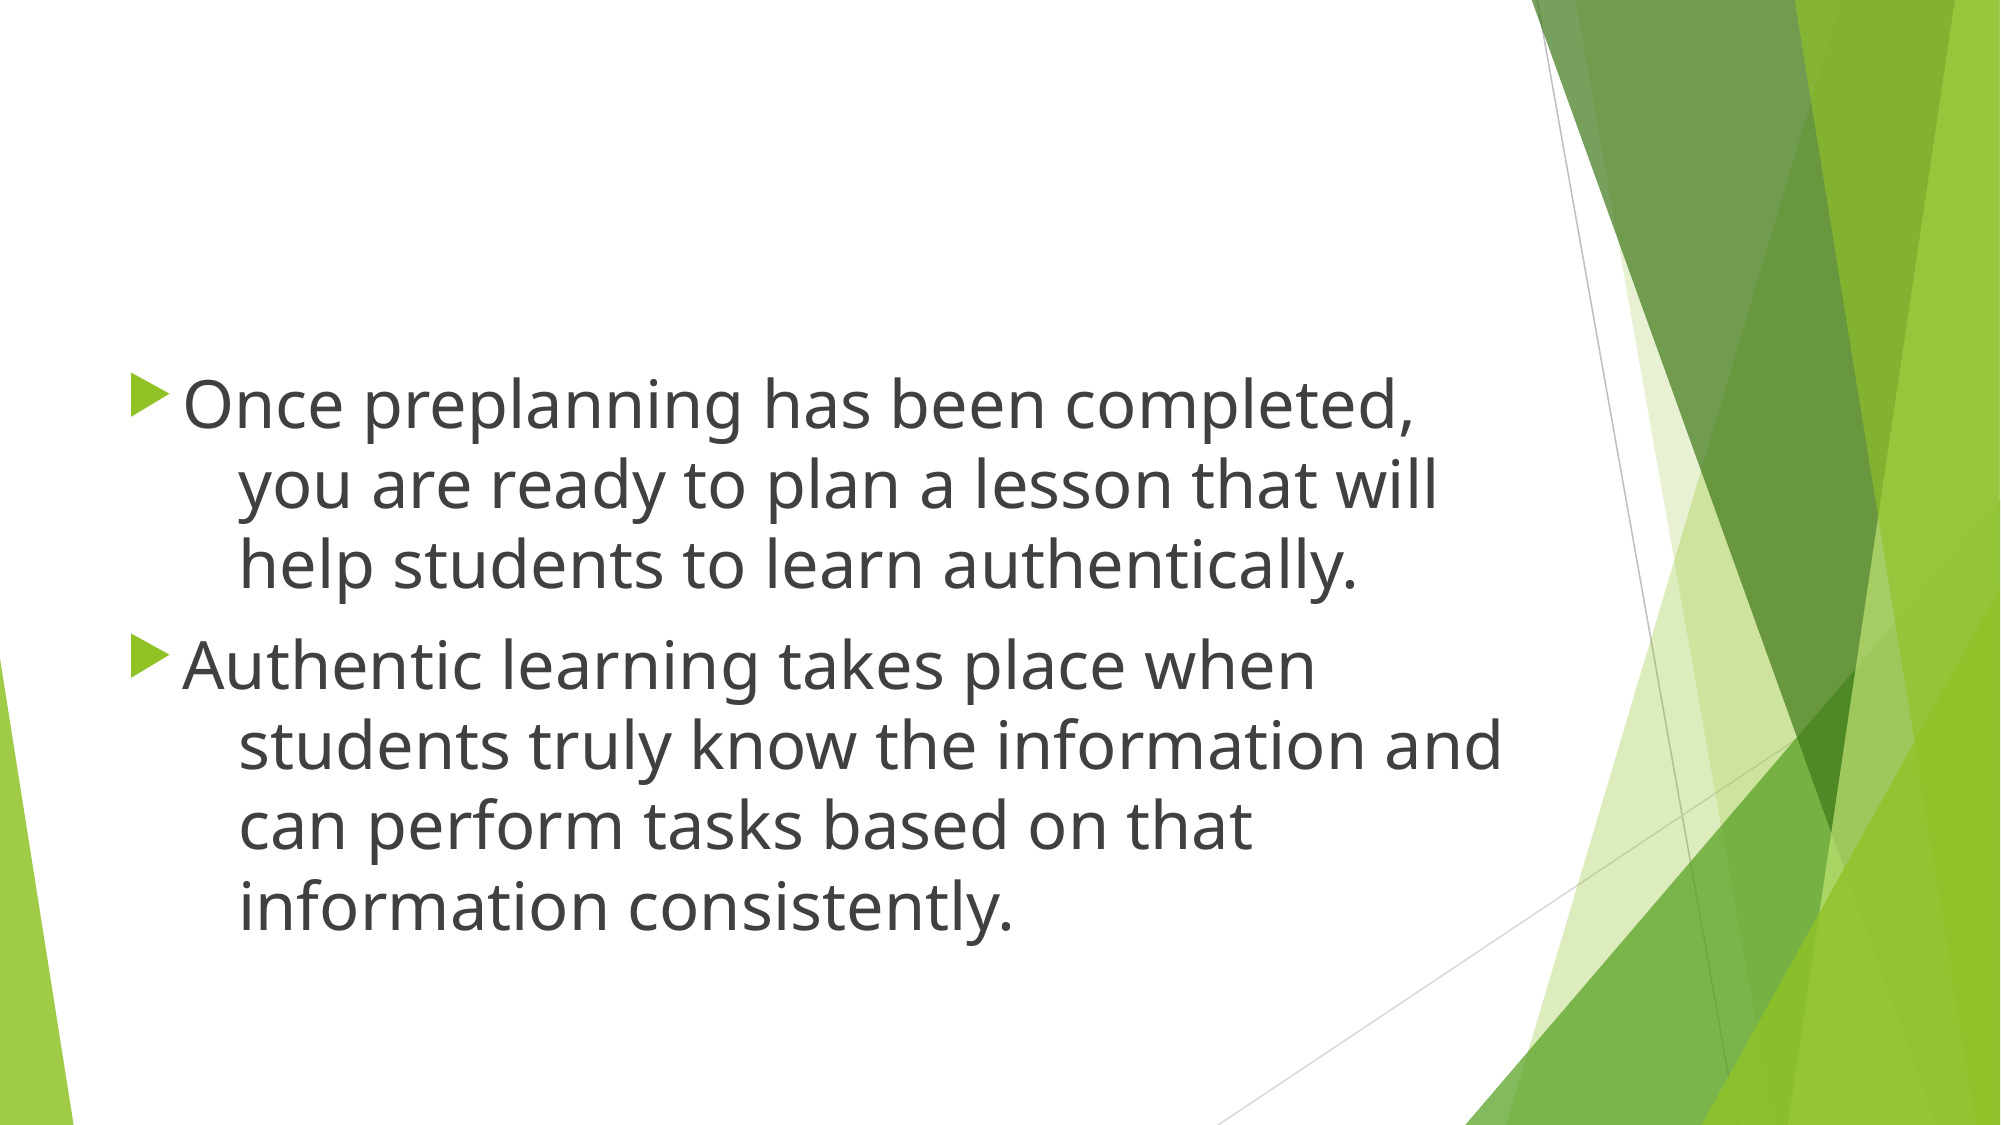

#
Once preplanning has been completed, you are ready to plan a lesson that will help students to learn authentically.
Authentic learning takes place when students truly know the information and can perform tasks based on that information consistently.